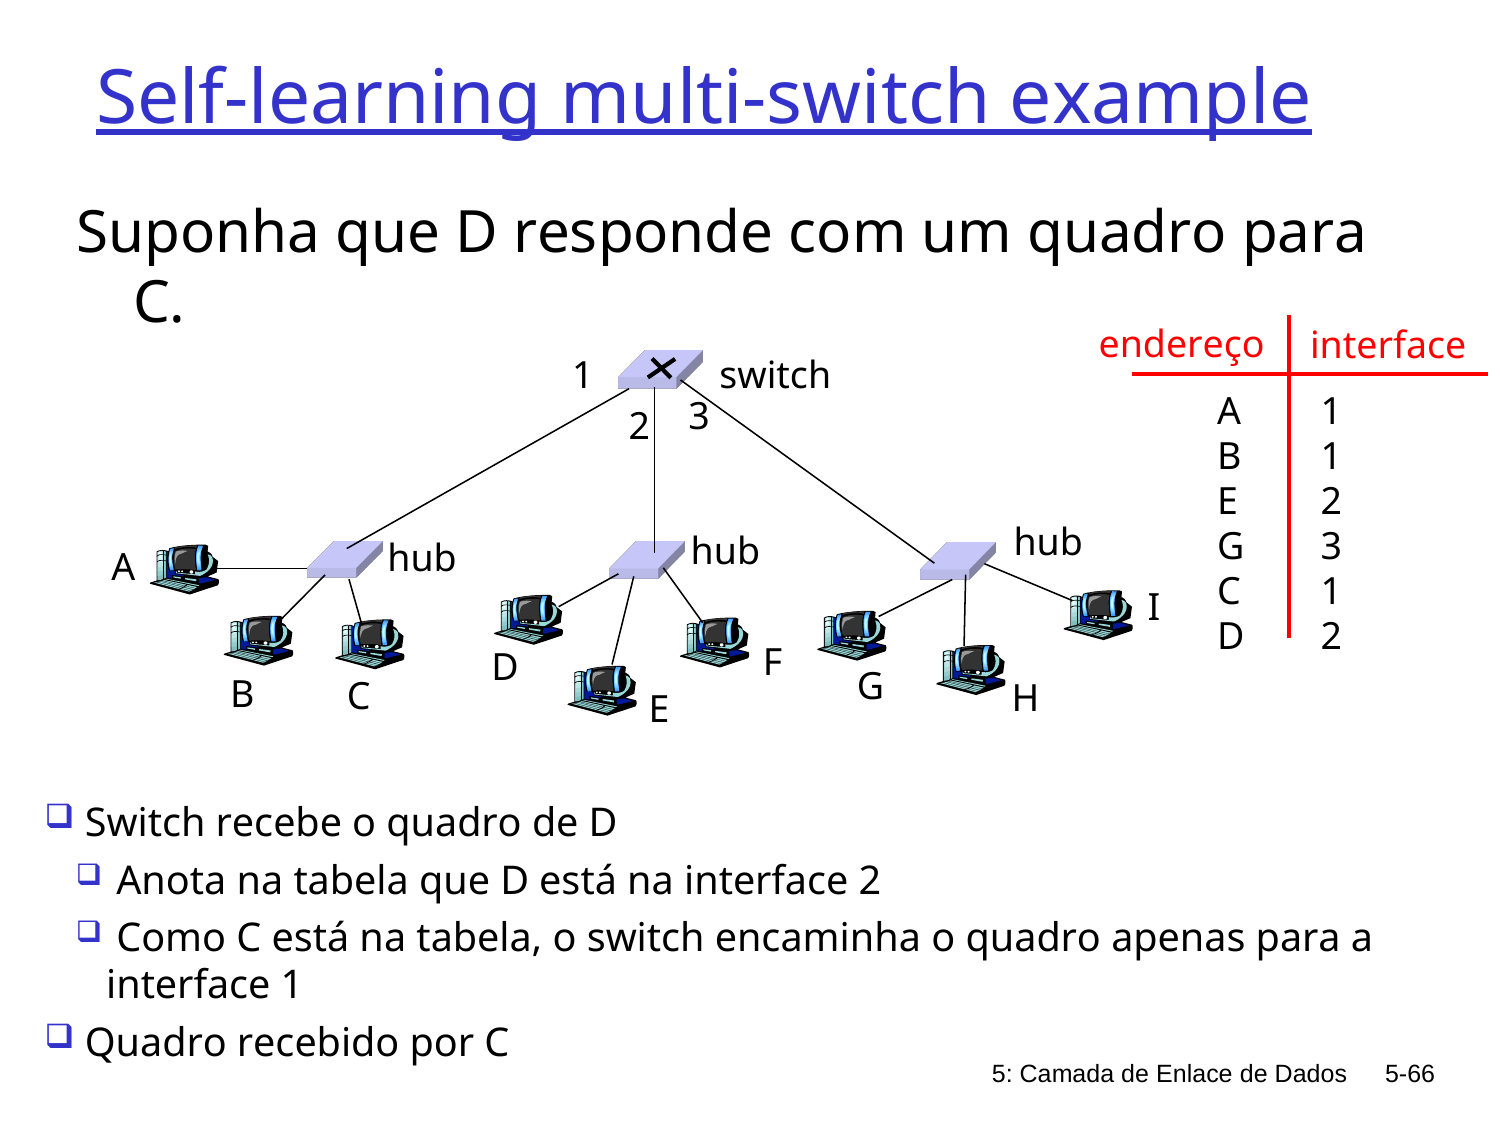

# Self-learning multi-switch example
Suponha que D responde com um quadro para C.
endereço
interface
switch
1
1
1
2
3
1
2
A
B
E
G
C
D
3
2
hub
hub
hub
A
I
F
D
G
B
C
H
E
 Switch recebe o quadro de D
 Anota na tabela que D está na interface 2
 Como C está na tabela, o switch encaminha o quadro apenas para a interface 1
 Quadro recebido por C
5: Camada de Enlace de Dados